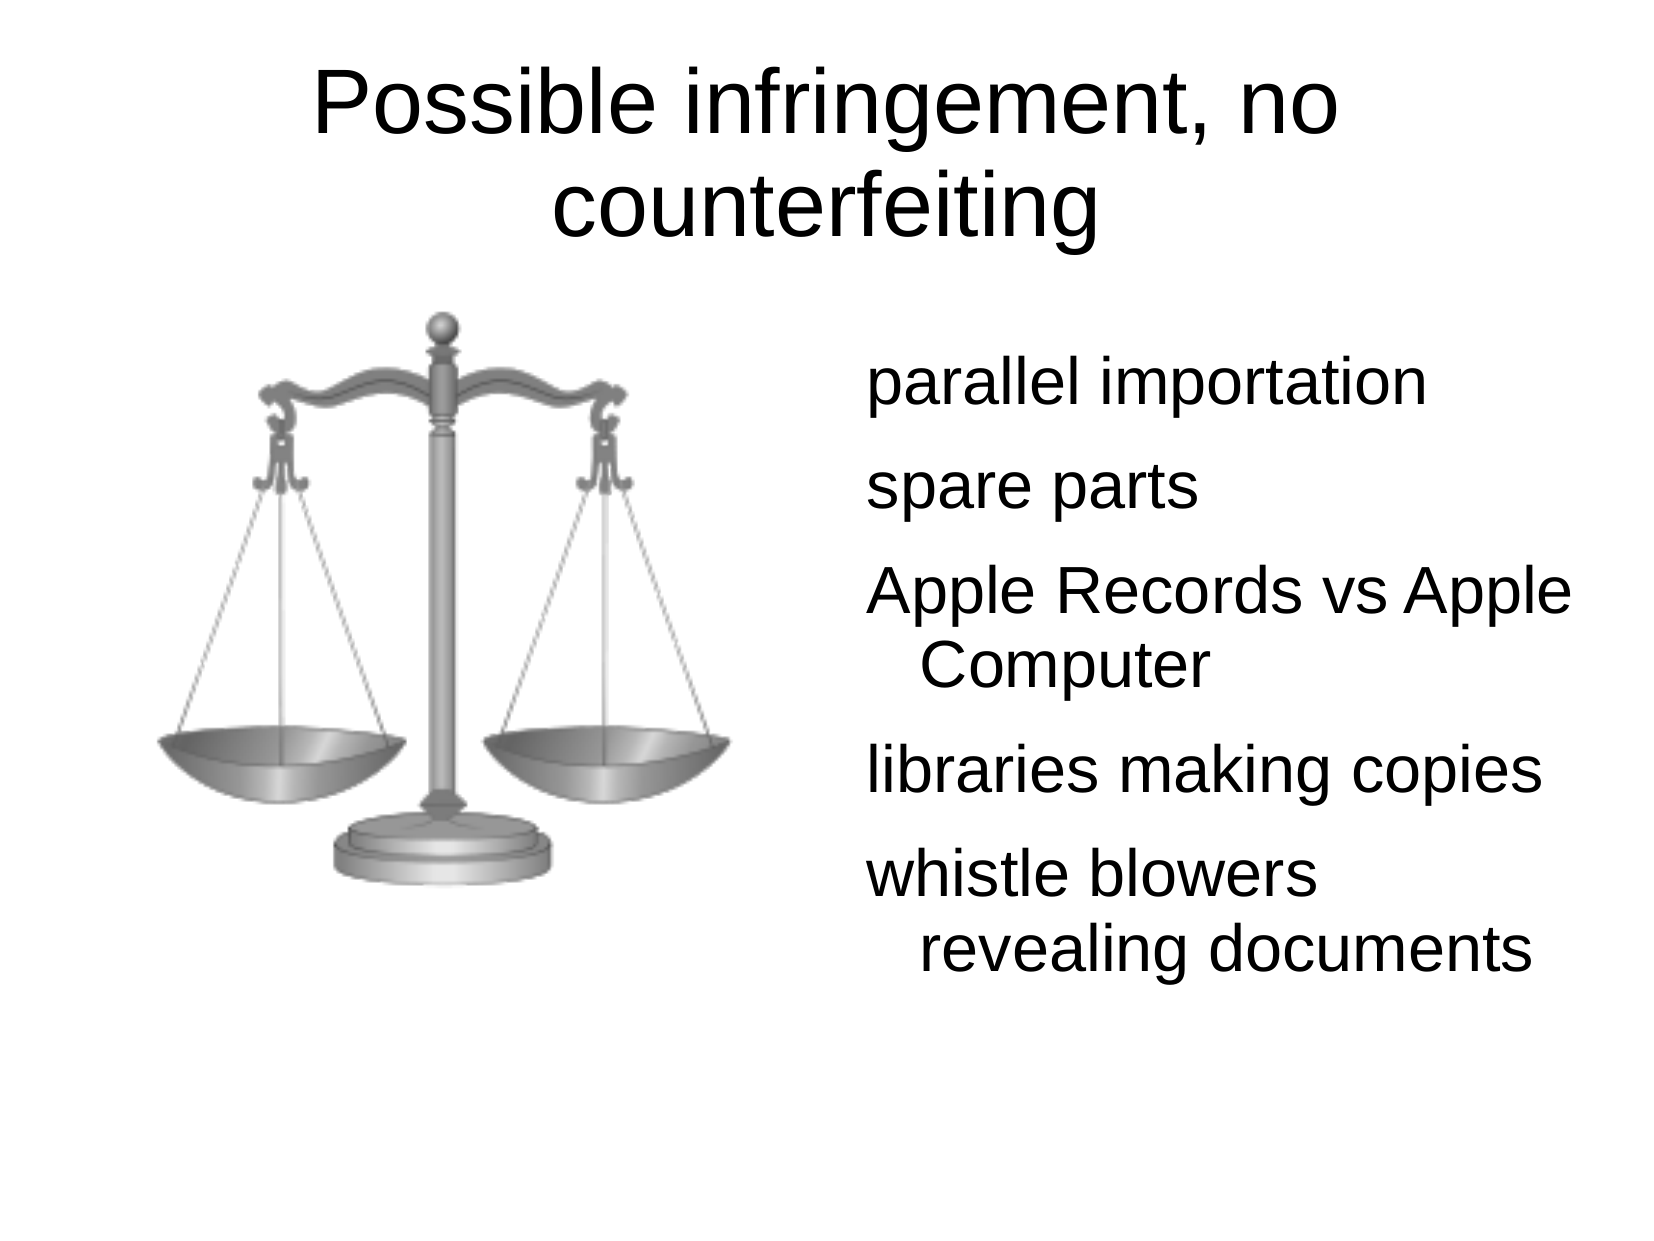

# Possible infringement, no counterfeiting
parallel importation
spare parts
Apple Records vs Apple Computer
libraries making copies
whistle blowers revealing documents